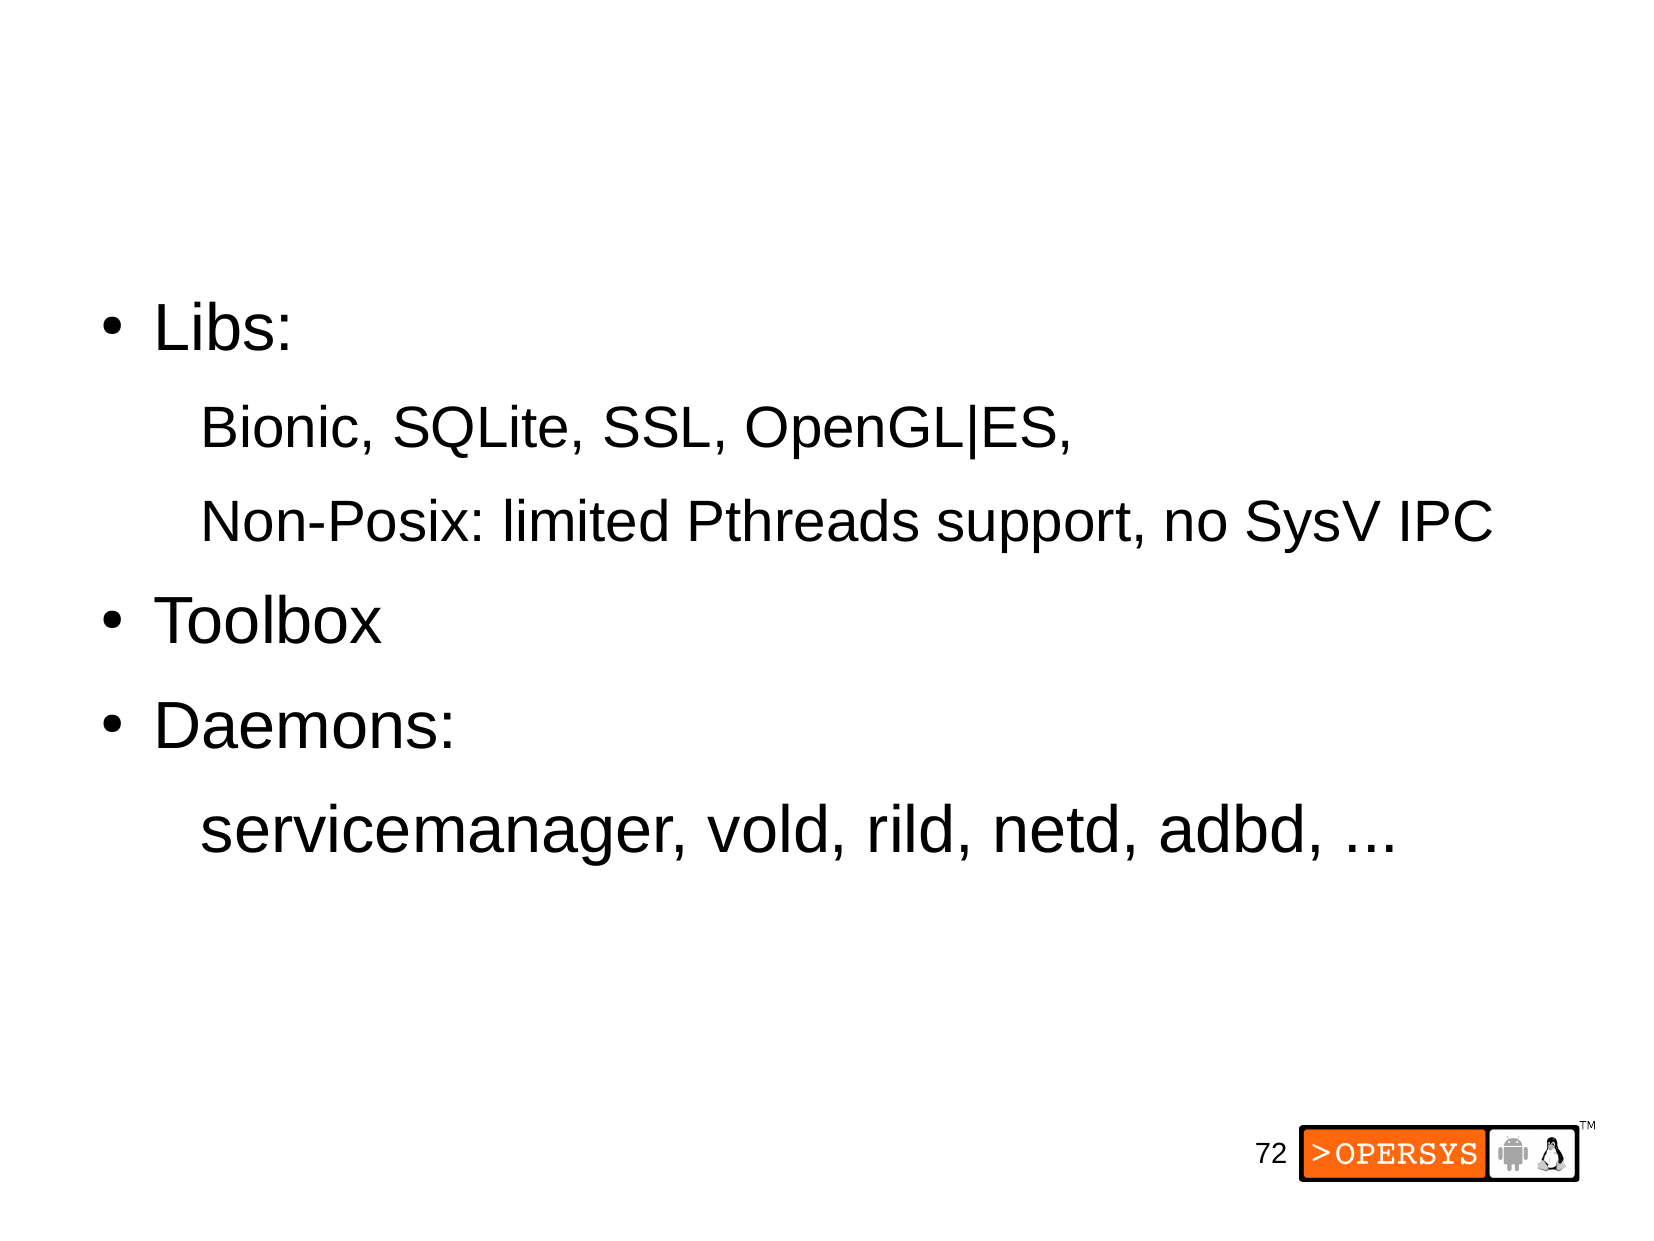

# Libs:
Bionic, SQLite, SSL, OpenGL|ES,
Non-Posix: limited Pthreads support, no SysV IPC
Toolbox
Daemons:
servicemanager, vold, rild, netd, adbd, ...